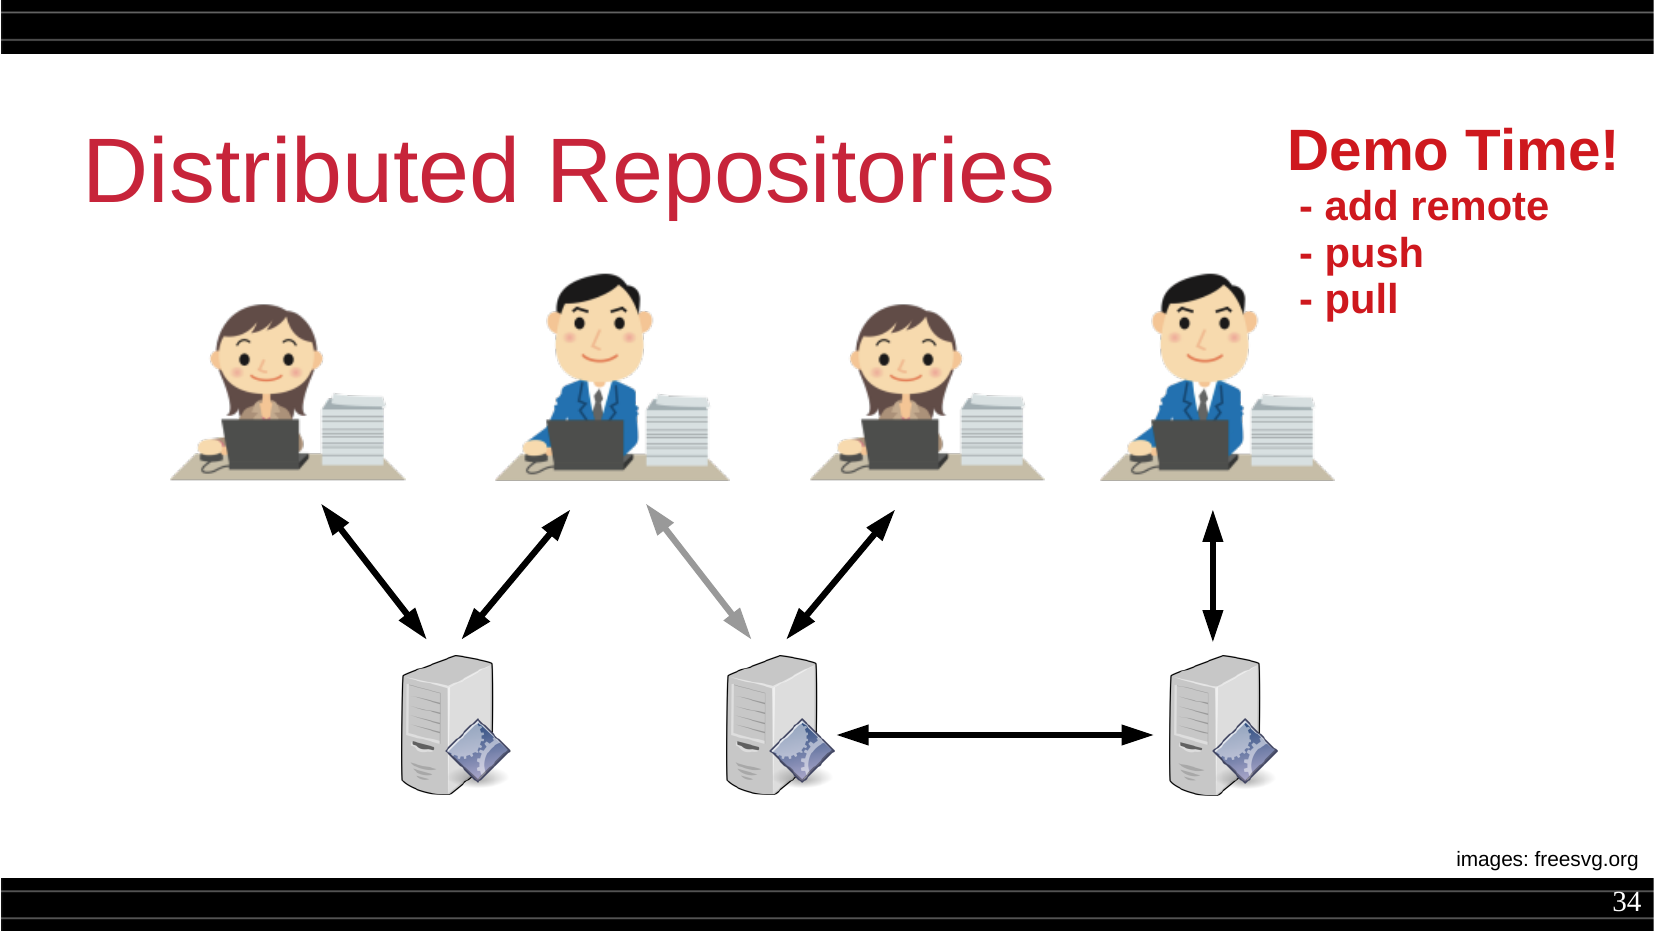

# Distributed Repositories
Demo Time!
 - add remote
 - push
 - pull
images: freesvg.org